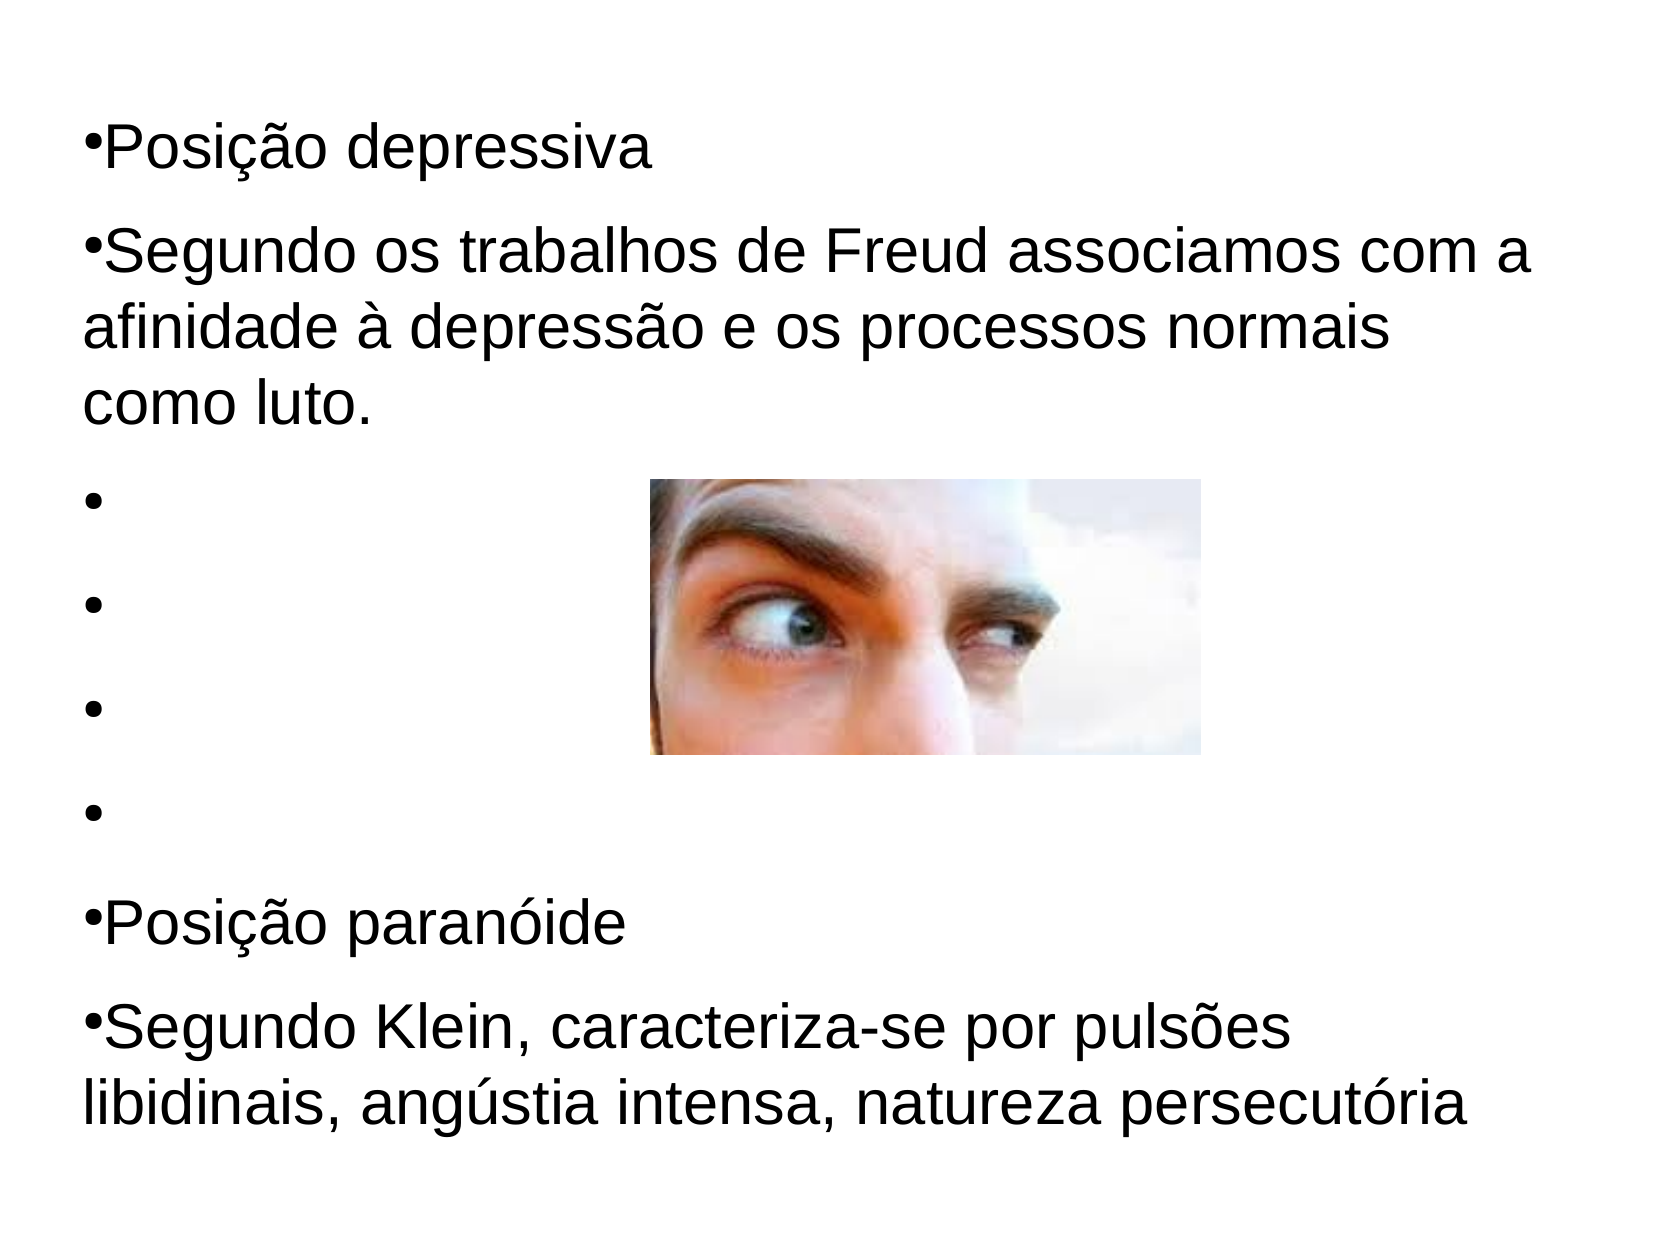

# Posição depressiva
Segundo os trabalhos de Freud associamos com a afinidade à depressão e os processos normais como luto.
Posição paranóide
Segundo Klein, caracteriza-se por pulsões libidinais, angústia intensa, natureza persecutória